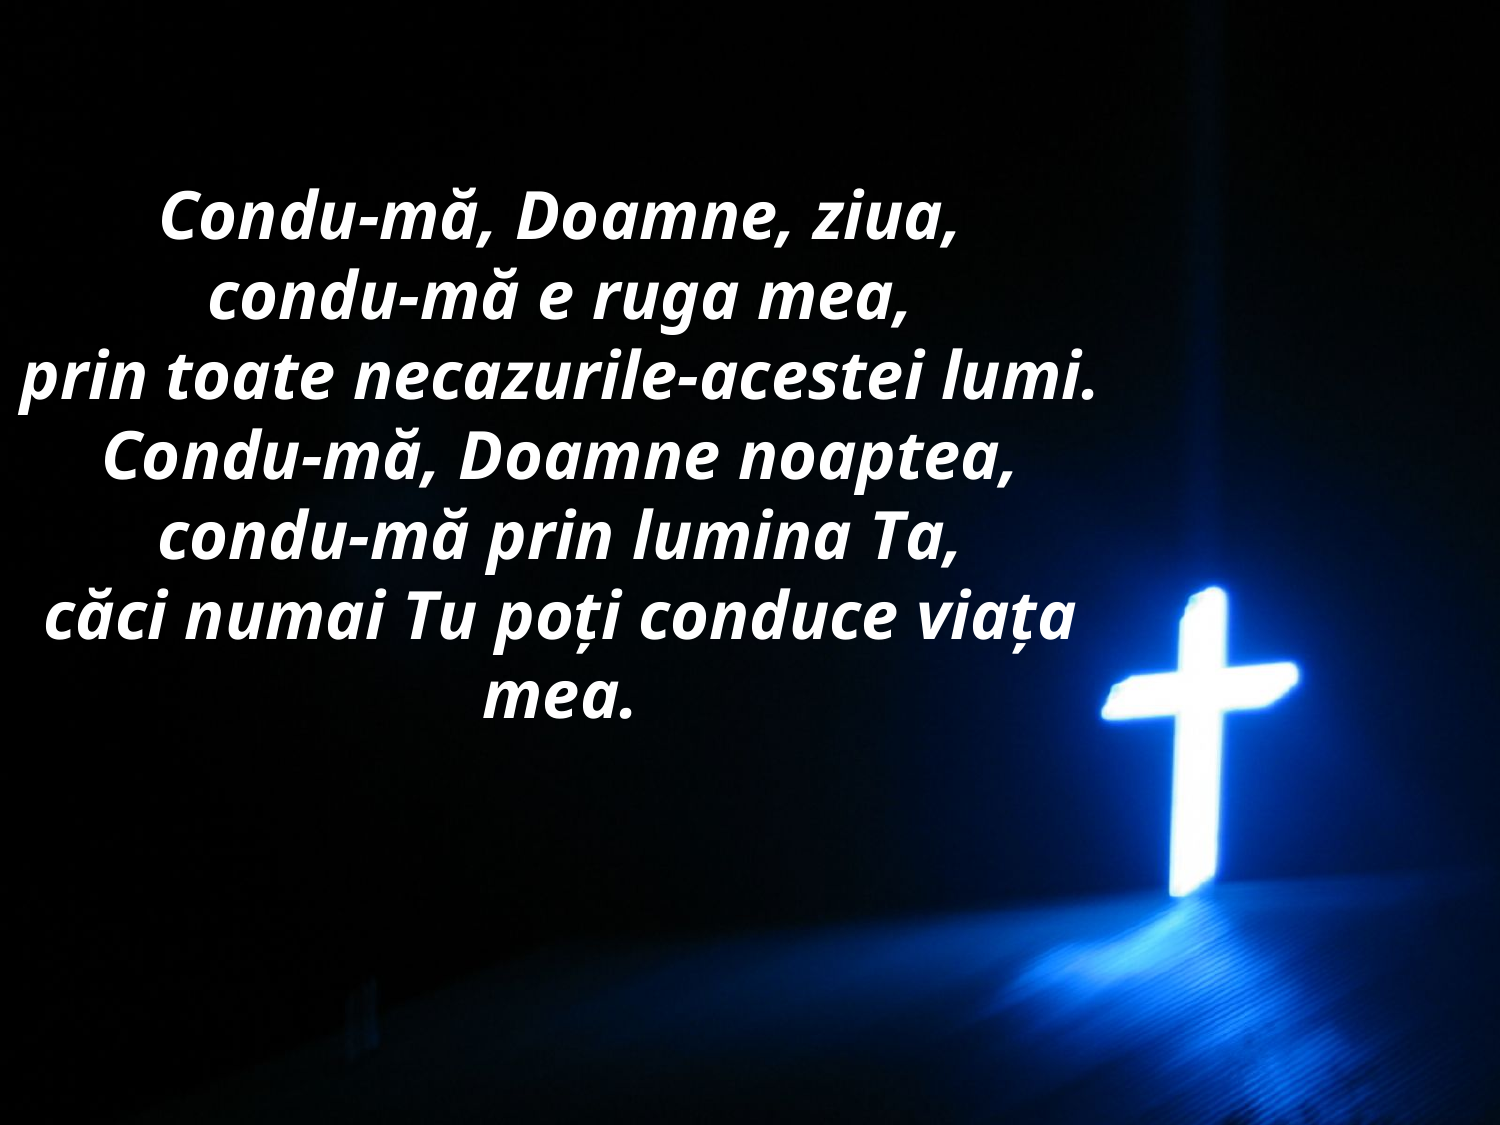

Condu-mă, Doamne, ziua,
condu-mă e ruga mea,
prin toate necazurile-acestei lumi.
Condu-mă, Doamne noaptea,
condu-mă prin lumina Ta,
căci numai Tu poţi conduce viaţa mea.